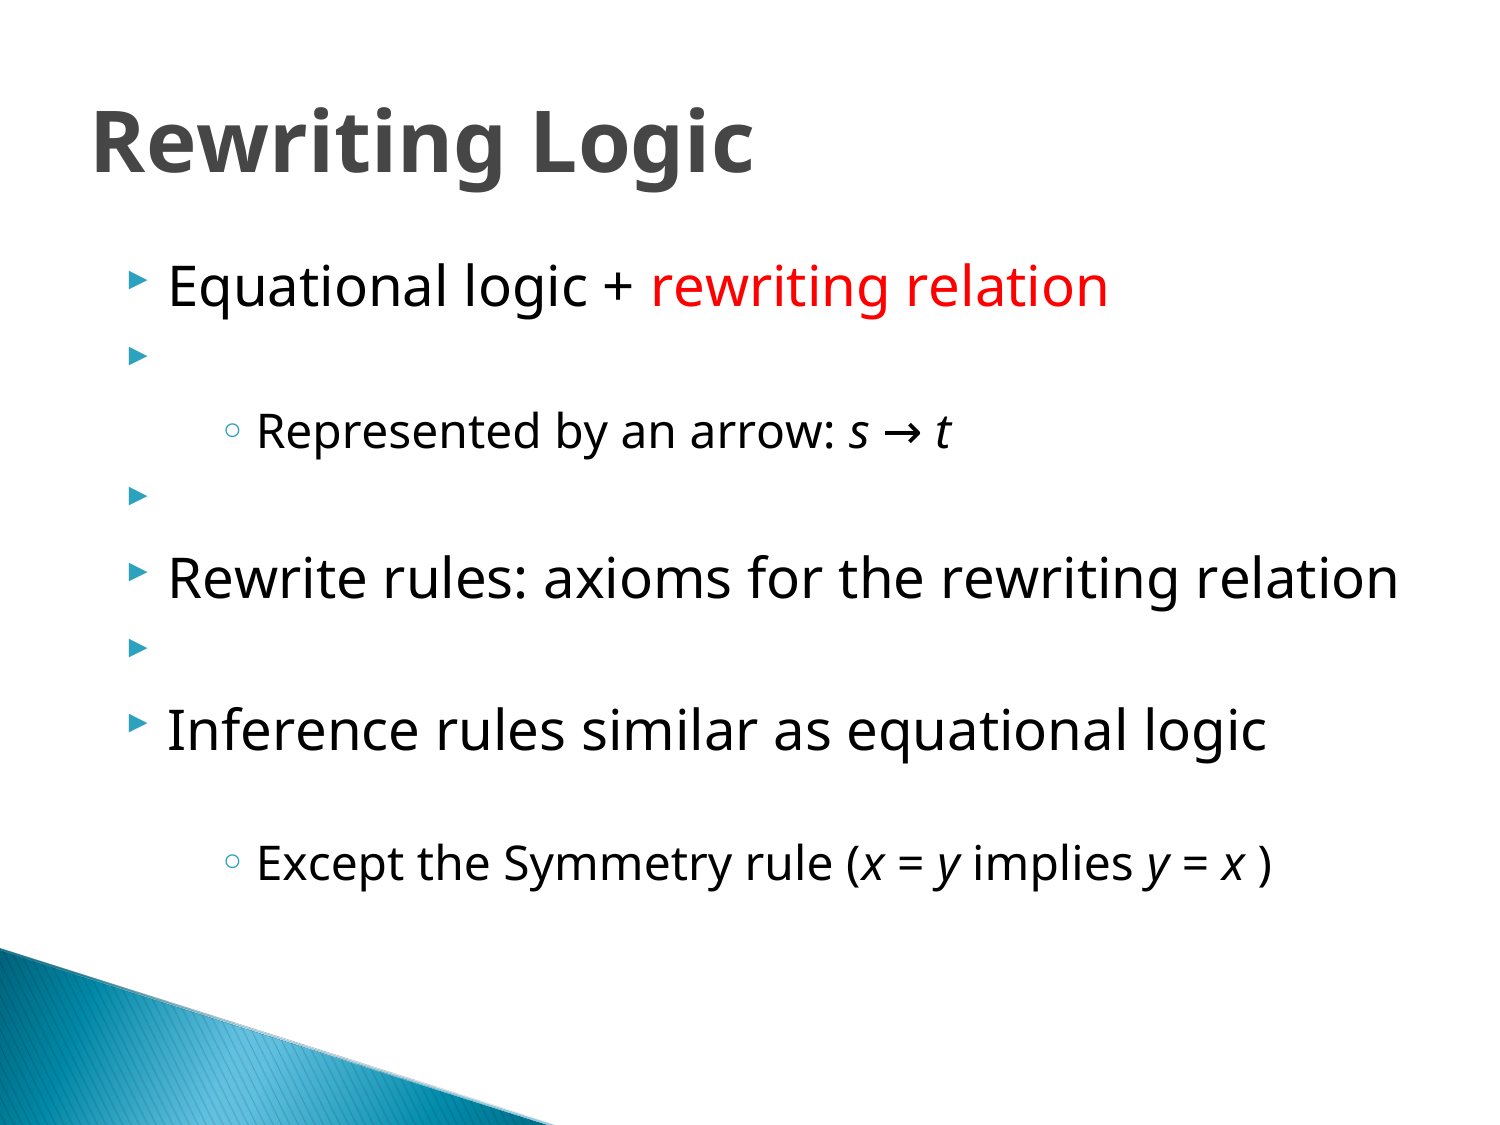

# Rewriting Logic
Equational logic + rewriting relation
Represented by an arrow: s → t
Rewrite rules: axioms for the rewriting relation
Inference rules similar as equational logic
Except the Symmetry rule (x = y implies y = x )